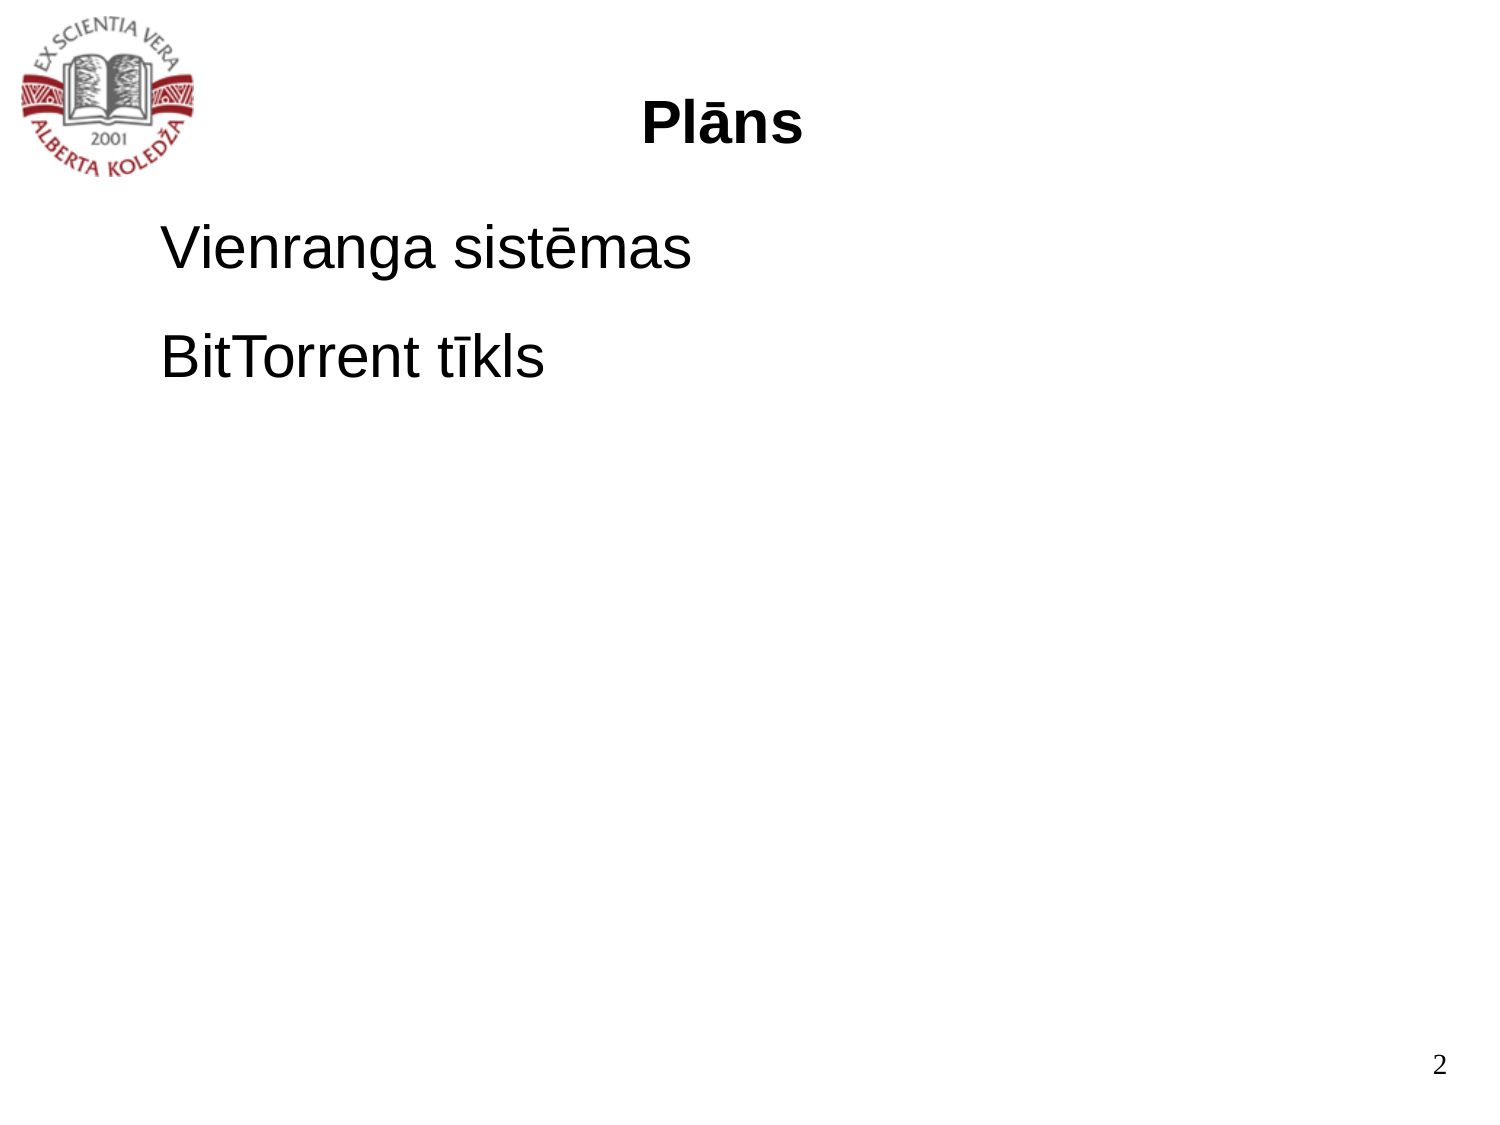

# Plāns
Vienranga sistēmas
BitTorrent tīkls
2